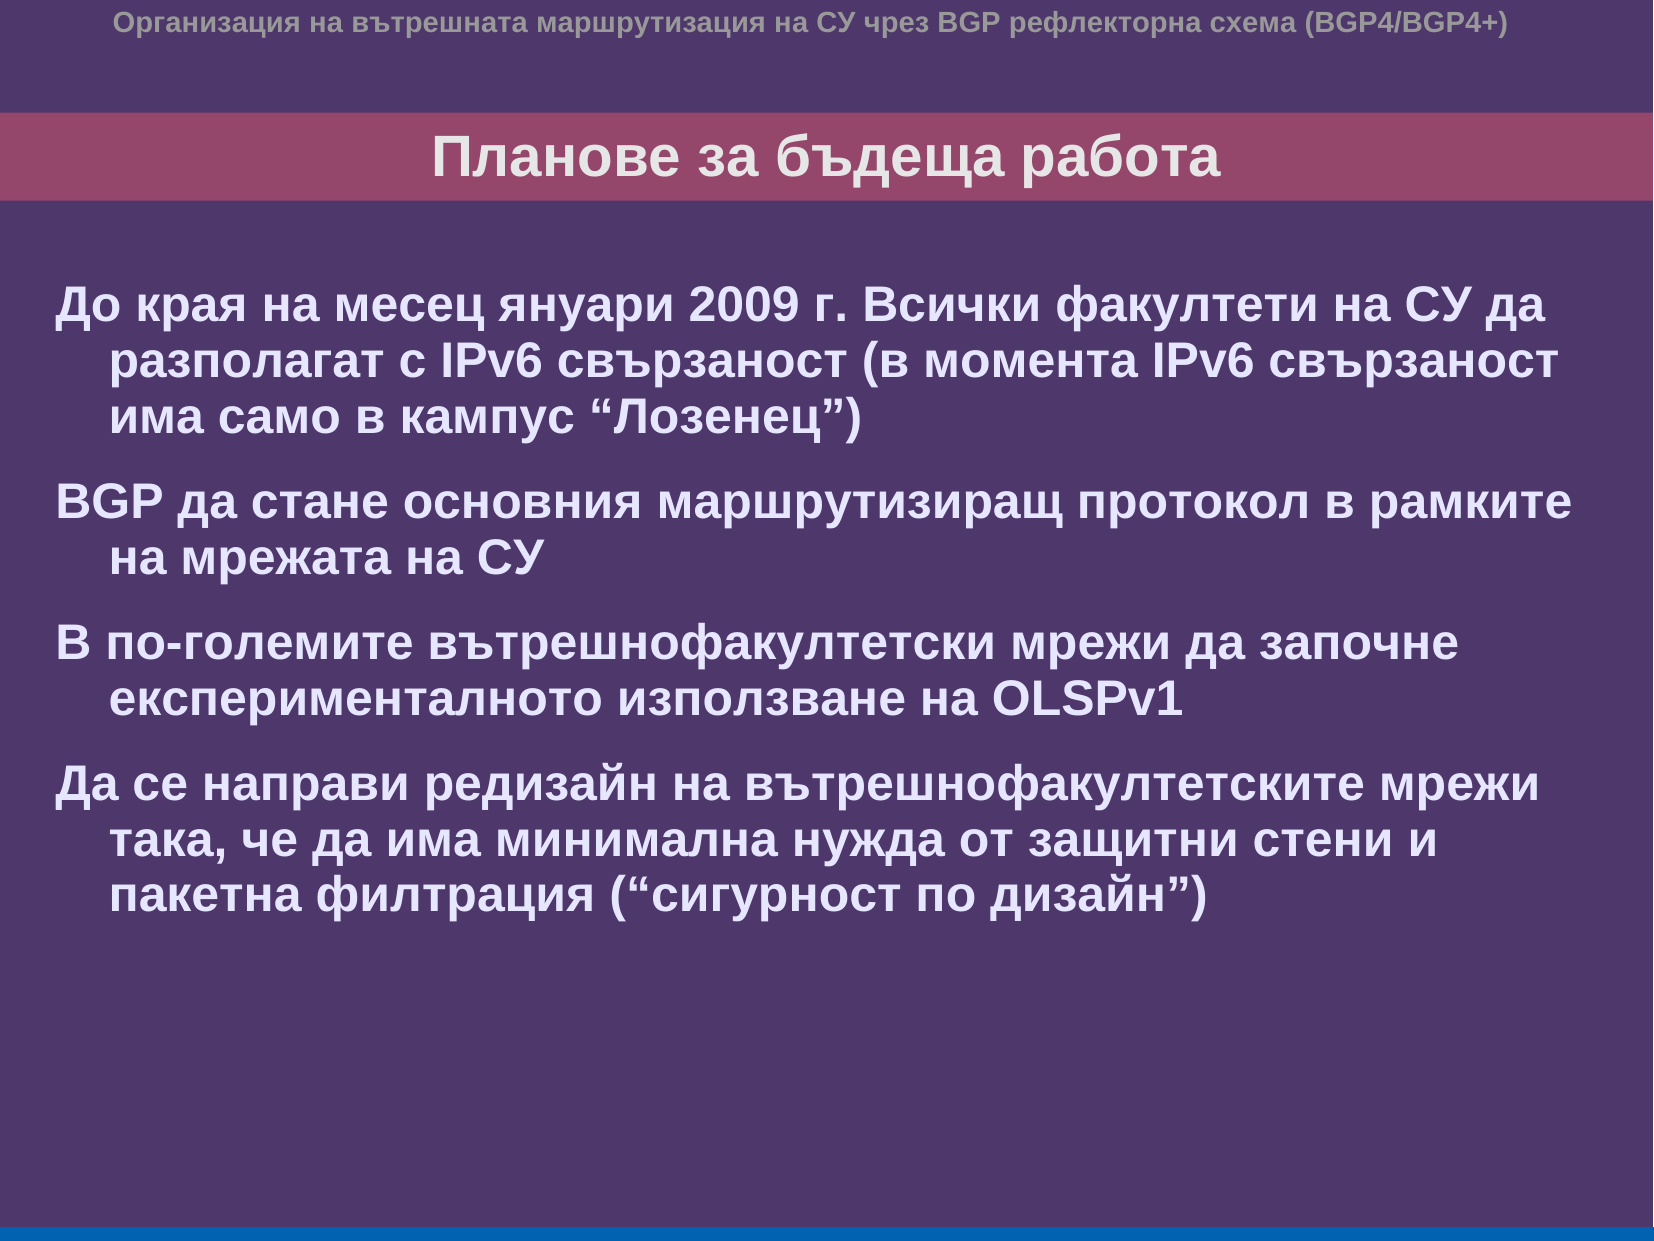

Организация на вътрешната маршрутизация на СУ чрез BGP рефлекторна схема (BGP4/BGP4+)
# Планове за бъдеща работа
До края на месец януари 2009 г. Всички факултети на СУ да разполагат с IPv6 свързаност (в момента IPv6 свързаност има само в кампус “Лозенец”)
BGP да стане основния маршрутизиращ протокол в рамките на мрежата на СУ
В по-големите вътрешнофакултетски мрежи да започне експерименталното използване на OLSPv1
Да се направи редизайн на вътрешнофакултетските мрежи така, че да има минимална нужда от защитни стени и пакетна филтрация (“сигурност по дизайн”)